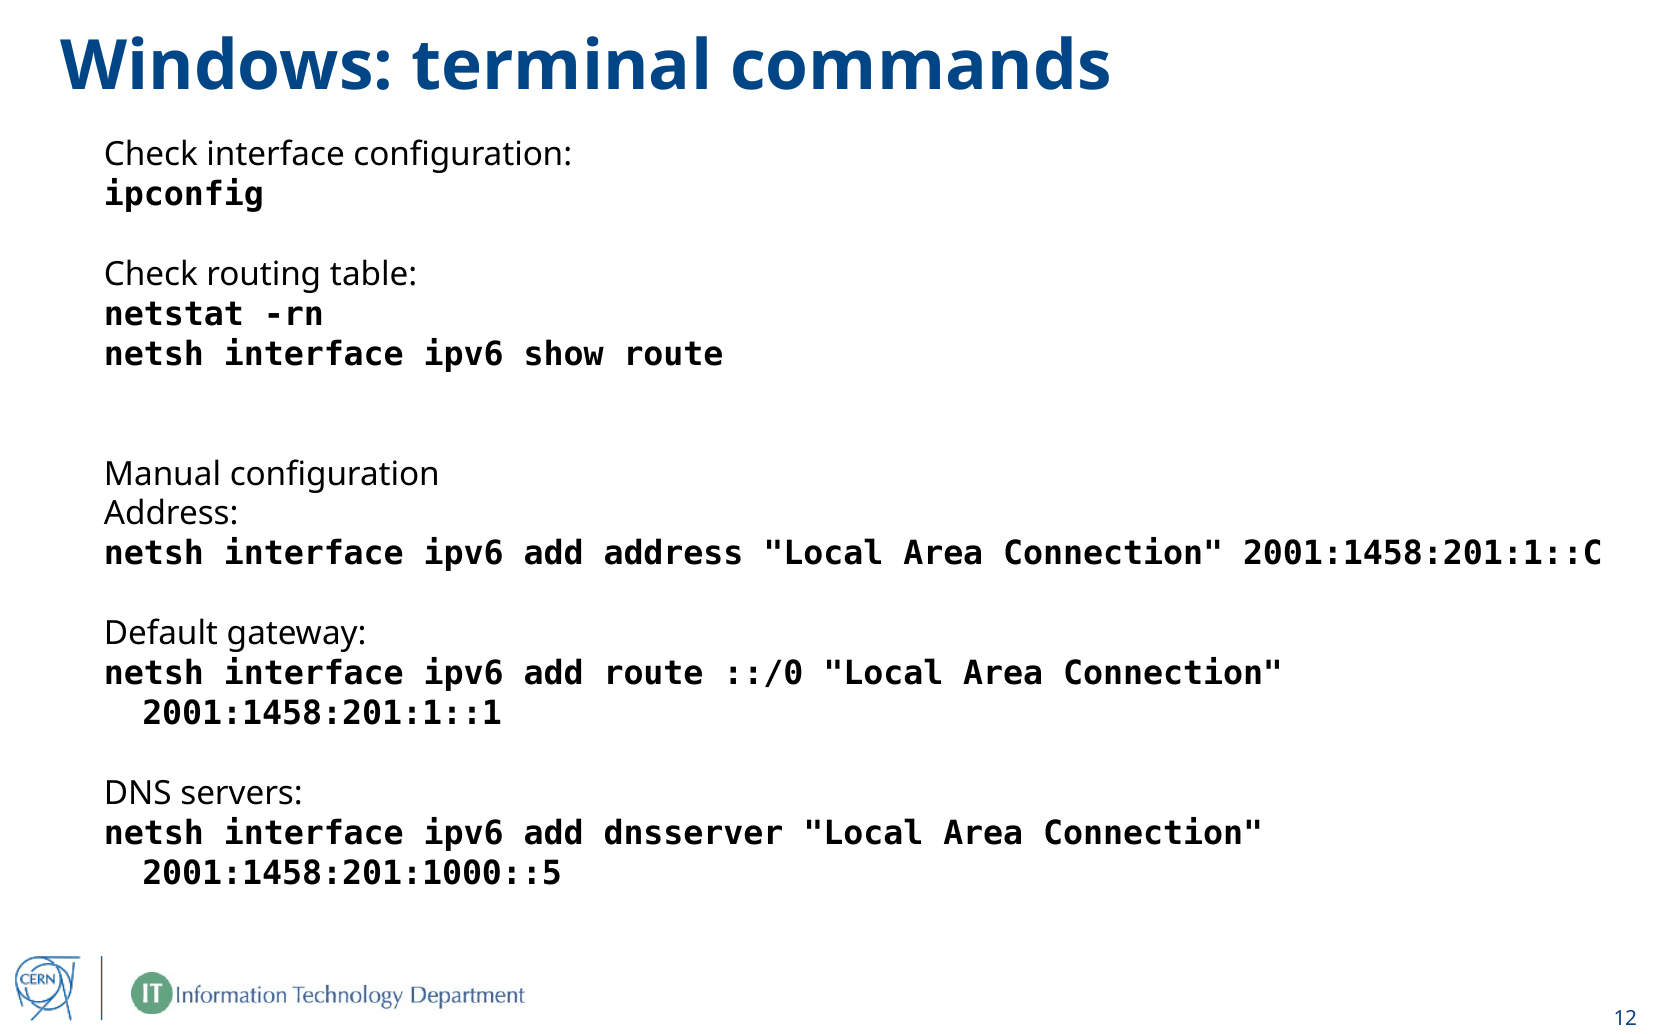

# Windows: terminal commands
Check interface configuration:
ipconfig
Check routing table:
netstat -rn
netsh interface ipv6 show route
Manual configuration
Address:
netsh interface ipv6 add address "Local Area Connection" 2001:1458:201:1::C
Default gateway:
netsh interface ipv6 add route ::/0 "Local Area Connection" 2001:1458:201:1::1
DNS servers:
netsh interface ipv6 add dnsserver "Local Area Connection" 2001:1458:201:1000::5